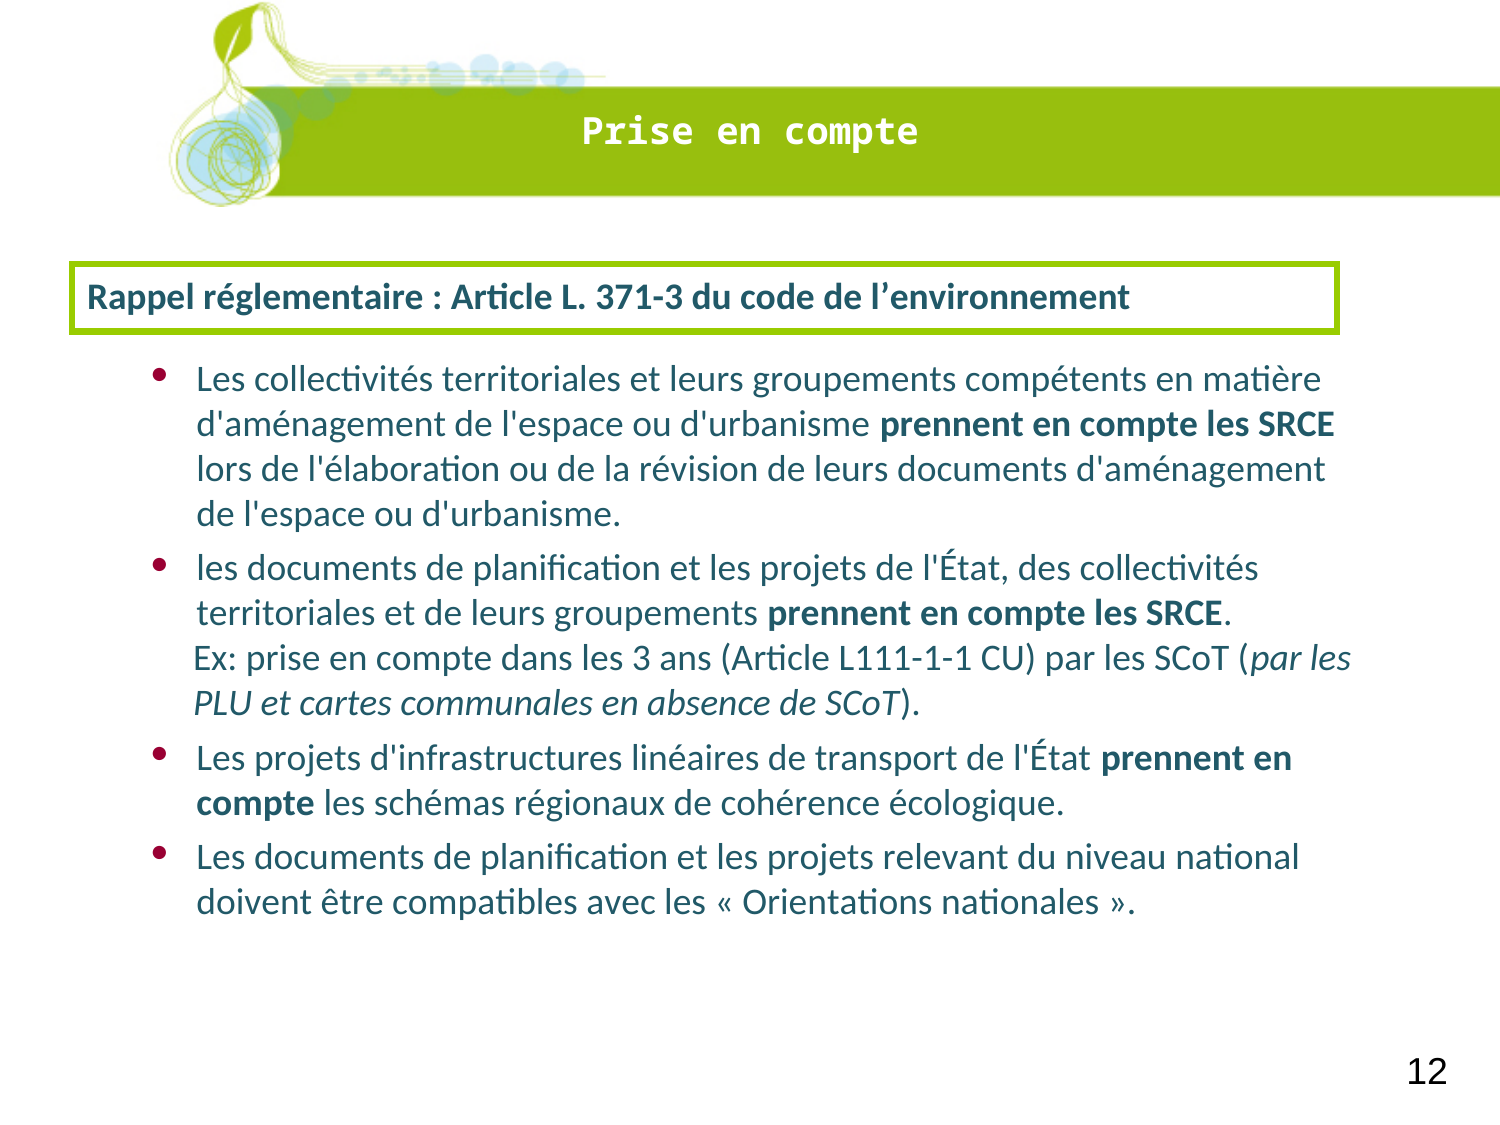

Prise en compte
Rappel réglementaire : Article L. 371-3 du code de l’environnement
Les collectivités territoriales et leurs groupements compétents en matière d'aménagement de l'espace ou d'urbanisme prennent en compte les SRCE lors de l'élaboration ou de la révision de leurs documents d'aménagement de l'espace ou d'urbanisme.
les documents de planification et les projets de l'État, des collectivités territoriales et de leurs groupements prennent en compte les SRCE.
Ex: prise en compte dans les 3 ans (Article L111-1-1 CU) par les SCoT (par les PLU et cartes communales en absence de SCoT).
Les projets d'infrastructures linéaires de transport de l'État prennent en compte les schémas régionaux de cohérence écologique.
Les documents de planification et les projets relevant du niveau national doivent être compatibles avec les « Orientations nationales ».